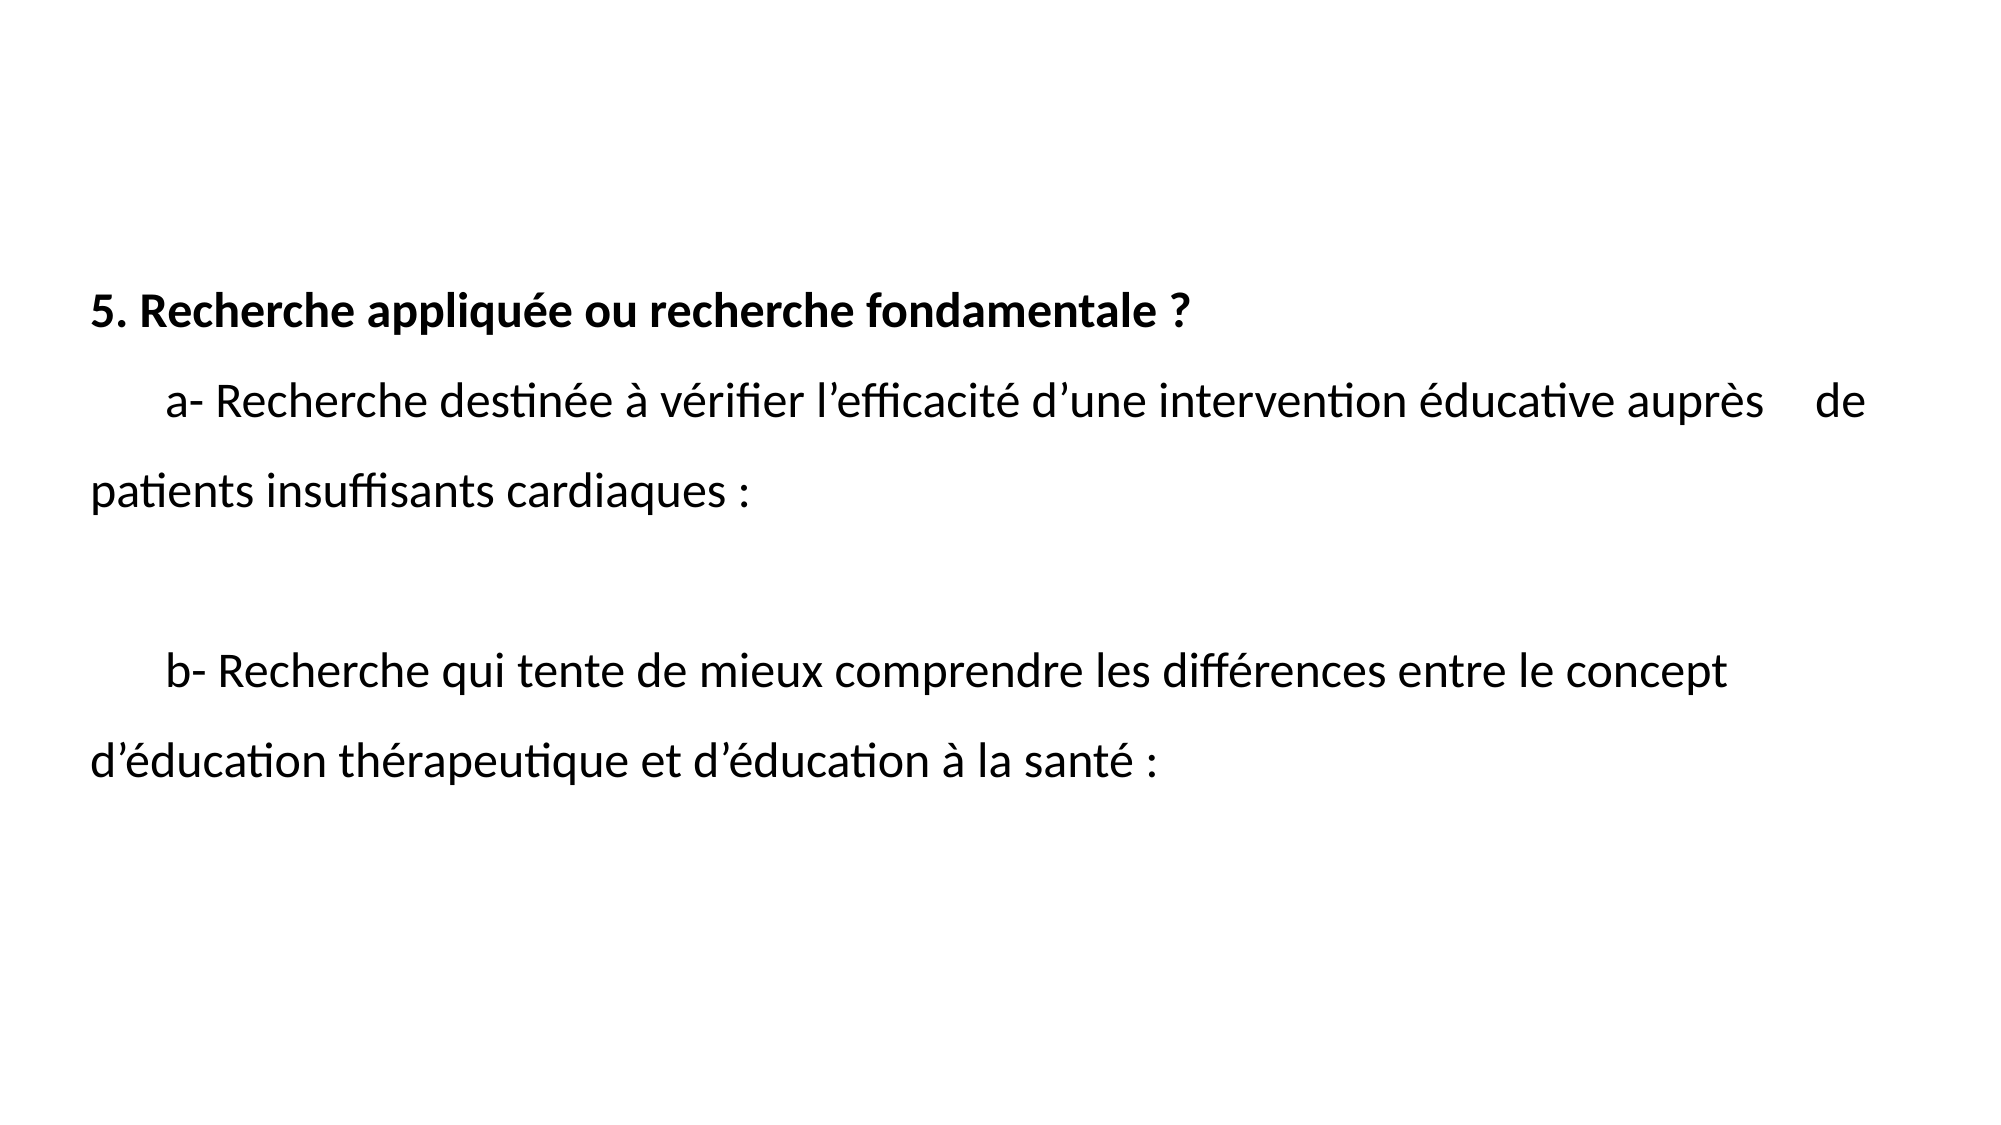

5. Recherche appliquée ou recherche fondamentale ?
	a- Recherche destinée à vérifier l’efficacité d’une intervention éducative auprès 	de patients insuffisants cardiaques :
	b- Recherche qui tente de mieux comprendre les différences entre le concept 	d’éducation thérapeutique et d’éducation à la santé :